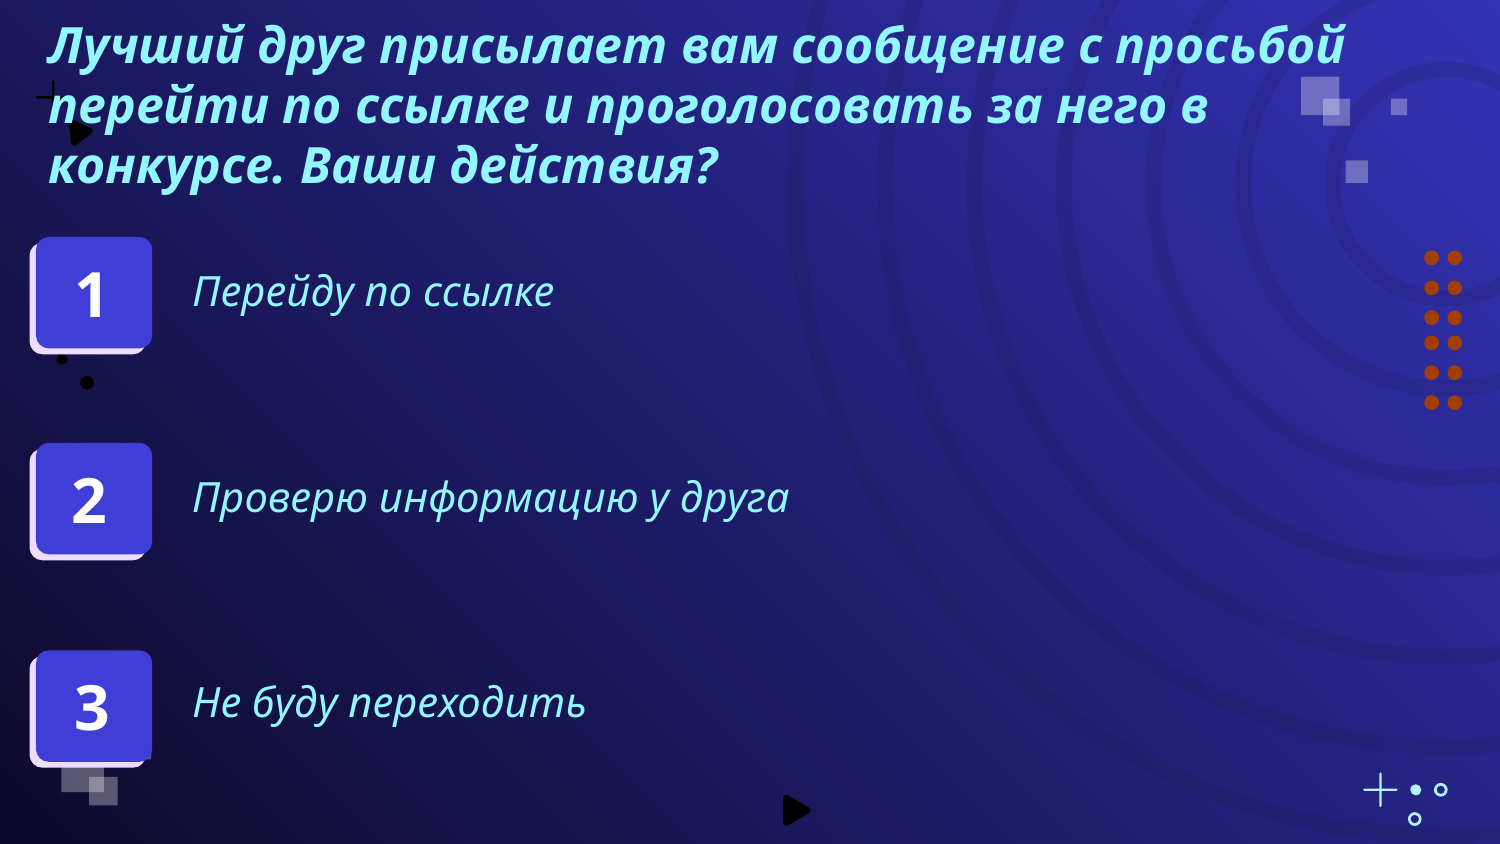

Лучший друг присылает вам сообщение с просьбой перейти по ссылке и проголосовать за него в конкурсе. Ваши действия?
Перейду по ссылке
1
2
Проверю информацию у друга
# Не буду переходить
3